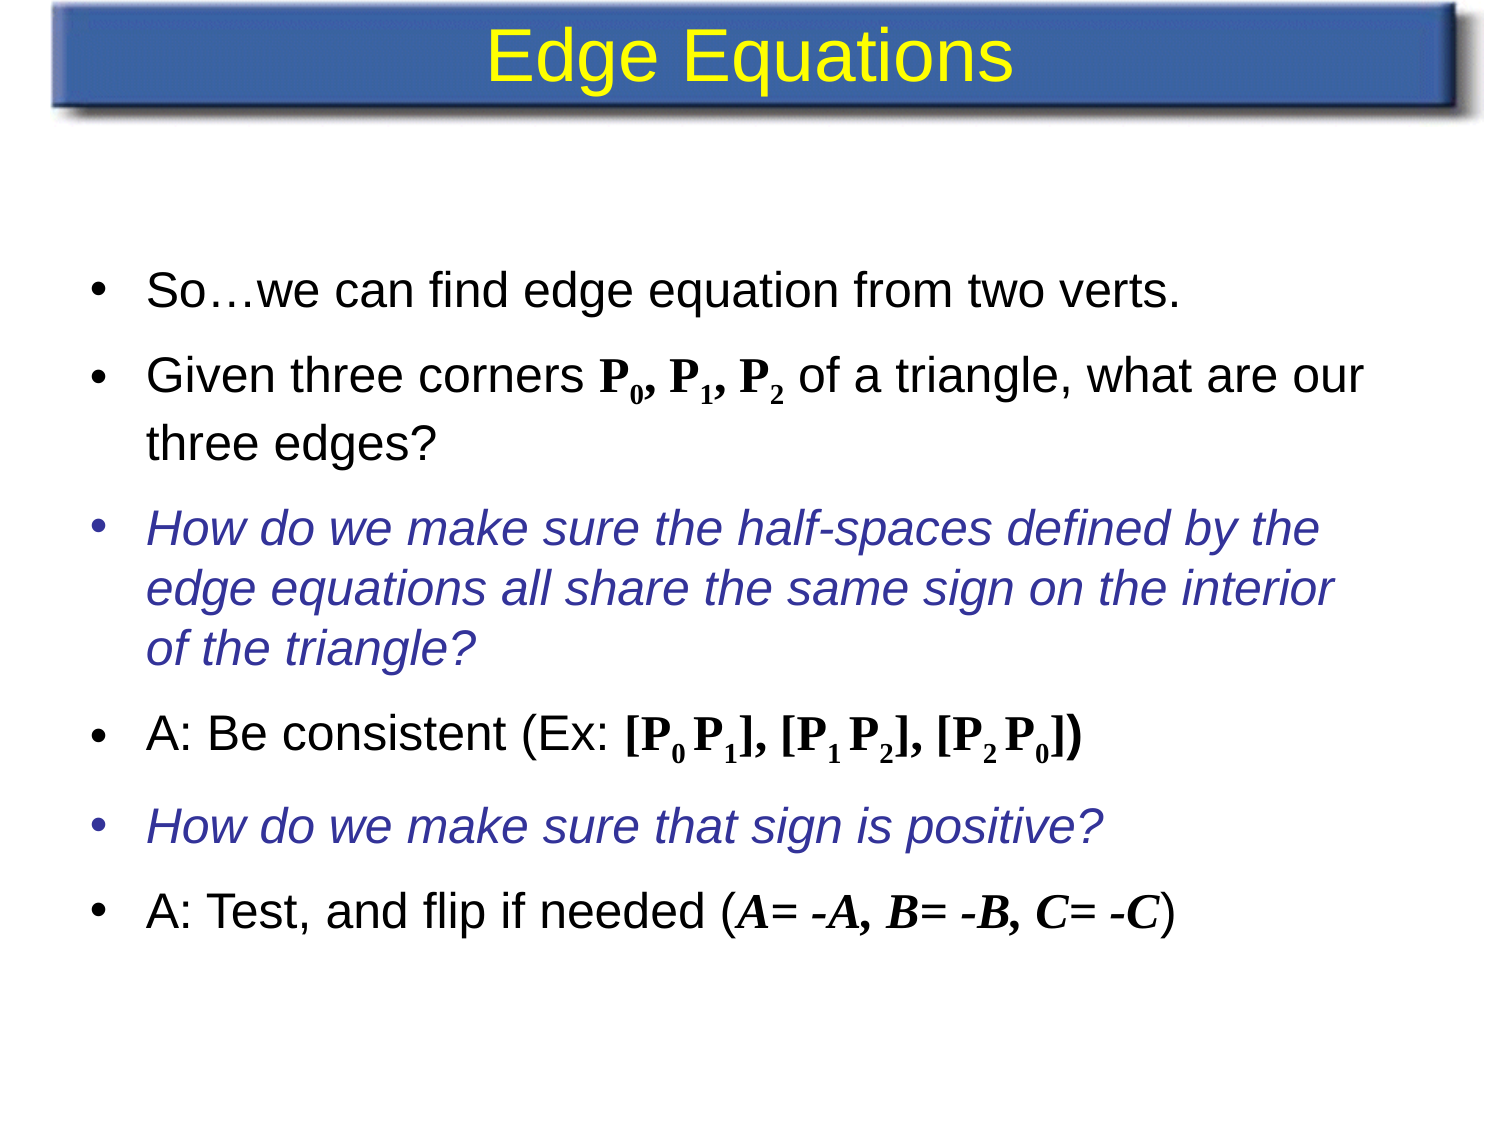

# Edge Equations
So…we can find edge equation from two verts.
Given three corners P0, P1, P2 of a triangle, what are our three edges?
How do we make sure the half-spaces defined by the edge equations all share the same sign on the interior of the triangle?
A: Be consistent (Ex: [P0 P1], [P1 P2], [P2 P0])
How do we make sure that sign is positive?
A: Test, and flip if needed (A= -A, B= -B, C= -C)